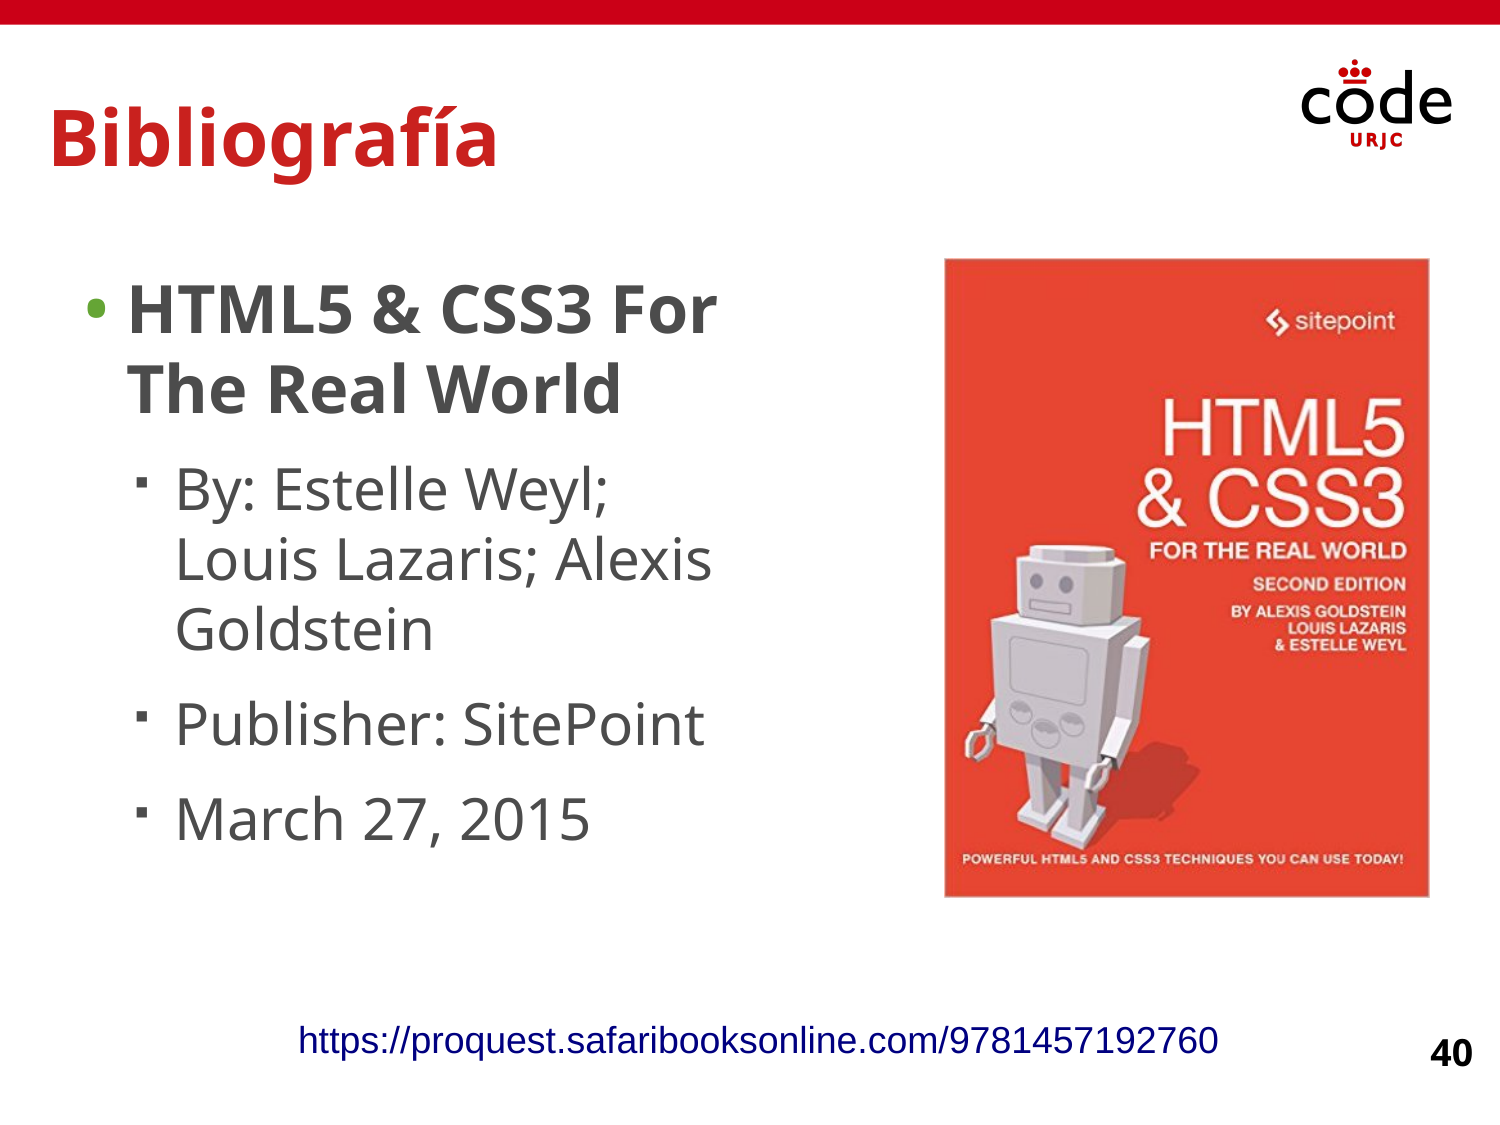

Bibliografía
# HTML5 & CSS3 For The Real World
By: Estelle Weyl; Louis Lazaris; Alexis Goldstein
Publisher: SitePoint
March 27, 2015
https://proquest.safaribooksonline.com/9781457192760
40